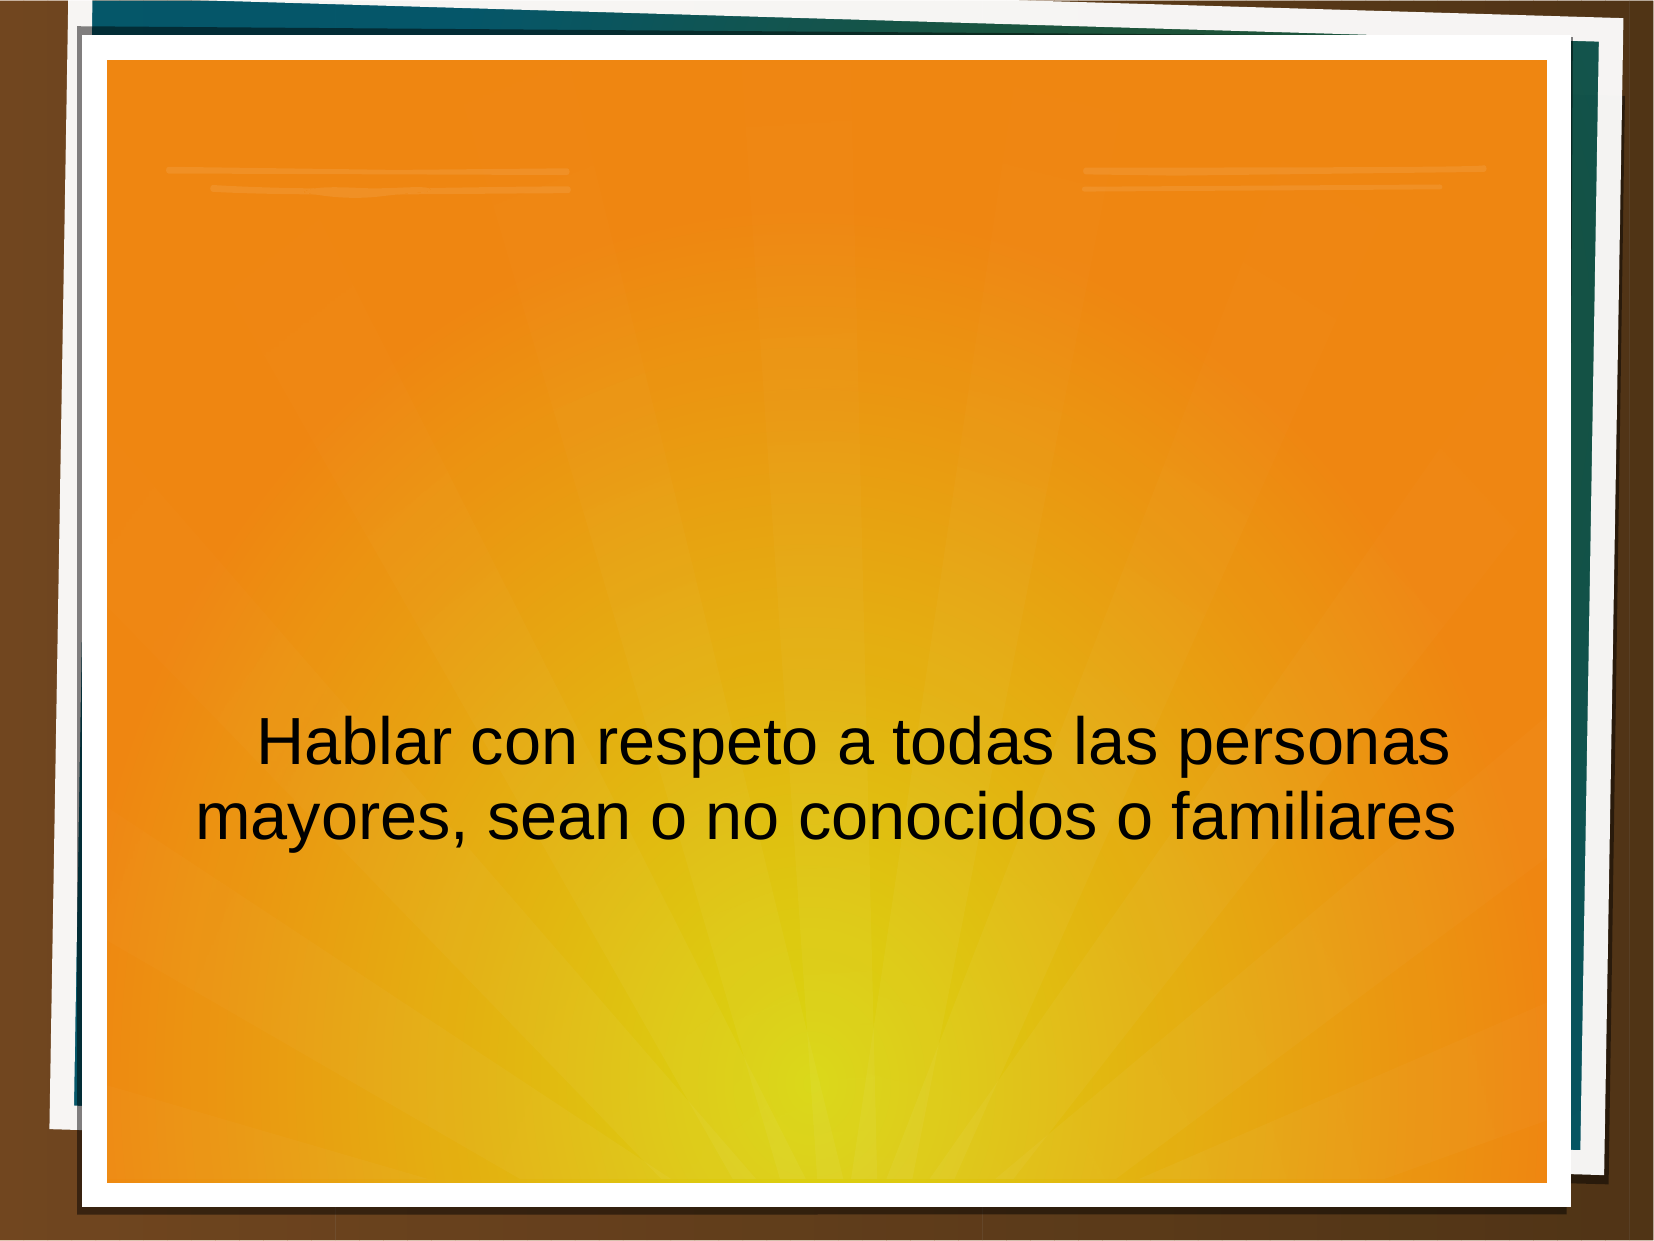

#
 Hablar con respeto a todas las personas mayores, sean o no conocidos o familiares